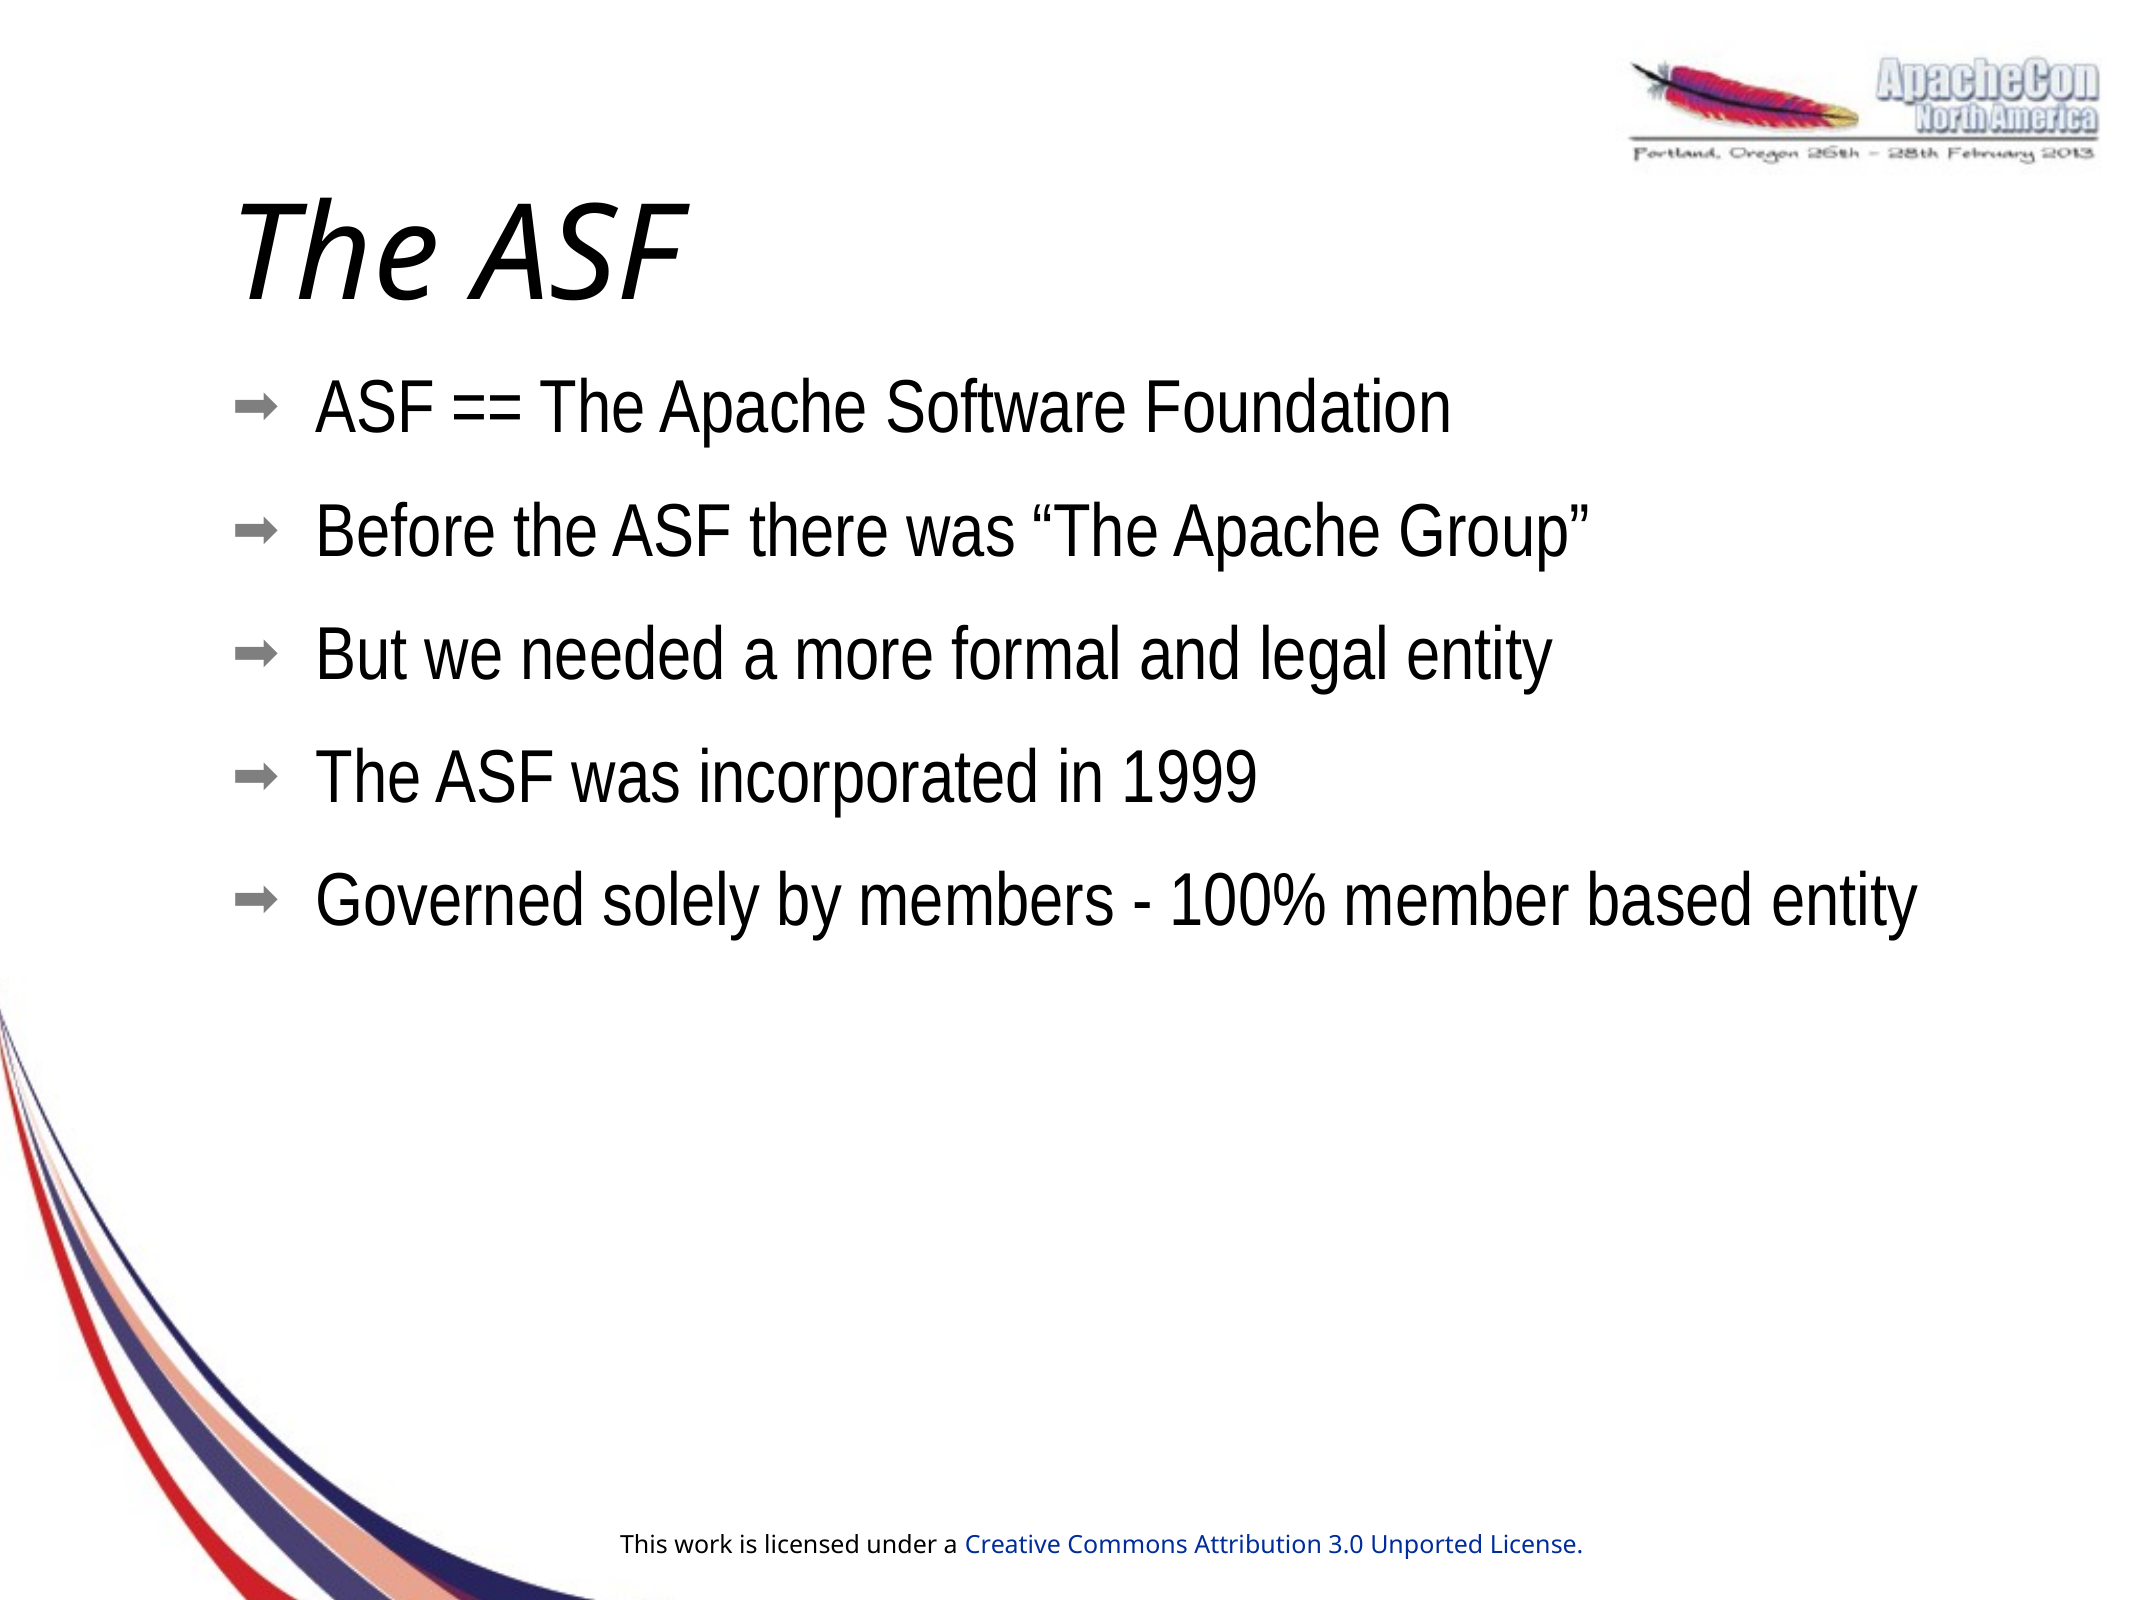

# The ASF
ASF == The Apache Software Foundation
Before the ASF there was “The Apache Group”
But we needed a more formal and legal entity
The ASF was incorporated in 1999
Governed solely by members - 100% member based entity
This work is licensed under a Creative Commons Attribution 3.0 Unported License.